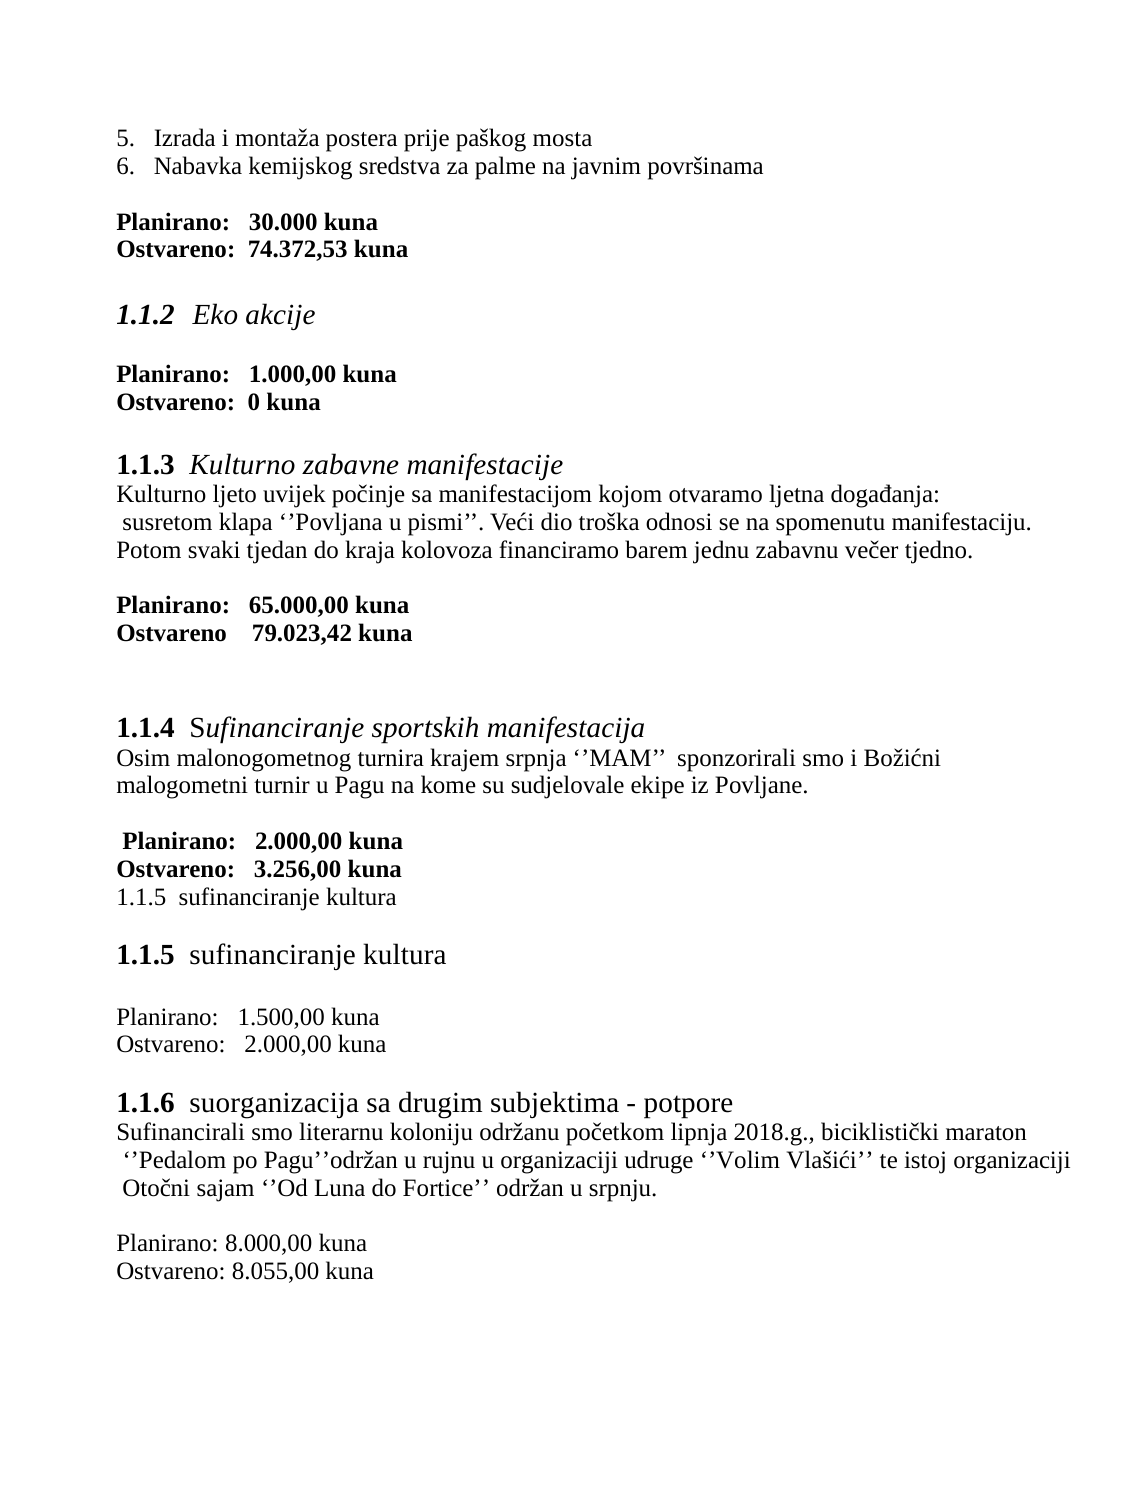

5. Izrada i montaža postera prije paškog mosta
6. Nabavka kemijskog sredstva za palme na javnim površinama
Planirano: 30.000 kuna
Ostvareno: 74.372,53 kuna
1.1.2 Eko akcije
Planirano: 1.000,00 kuna
Ostvareno: 0 kuna
1.1.3 Kulturno zabavne manifestacije
Kulturno ljeto uvijek počinje sa manifestacijom kojom otvaramo ljetna događanja:
 susretom klapa ‘’Povljana u pismi’’. Veći dio troška odnosi se na spomenutu manifestaciju.
Potom svaki tjedan do kraja kolovoza financiramo barem jednu zabavnu večer tjedno.
Planirano: 65.000,00 kuna
Ostvareno 79.023,42 kuna
1.1.4 Sufinanciranje sportskih manifestacija
Osim malonogometnog turnira krajem srpnja ‘’MAM’’ sponzorirali smo i Božićni
malogometni turnir u Pagu na kome su sudjelovale ekipe iz Povljane.
 Planirano: 2.000,00 kuna
Ostvareno: 3.256,00 kuna
1.1.5 sufinanciranje kultura
1.1.5 sufinanciranje kultura
Planirano: 1.500,00 kuna
Ostvareno: 2.000,00 kuna
1.1.6 suorganizacija sa drugim subjektima - potpore
Sufinancirali smo literarnu koloniju održanu početkom lipnja 2018.g., biciklistički maraton
 ‘’Pedalom po Pagu’’održan u rujnu u organizaciji udruge ‘’Volim Vlašići’’ te istoj organizaciji
 Otočni sajam ‘’Od Luna do Fortice’’ održan u srpnju.
Planirano: 8.000,00 kuna
Ostvareno: 8.055,00 kuna